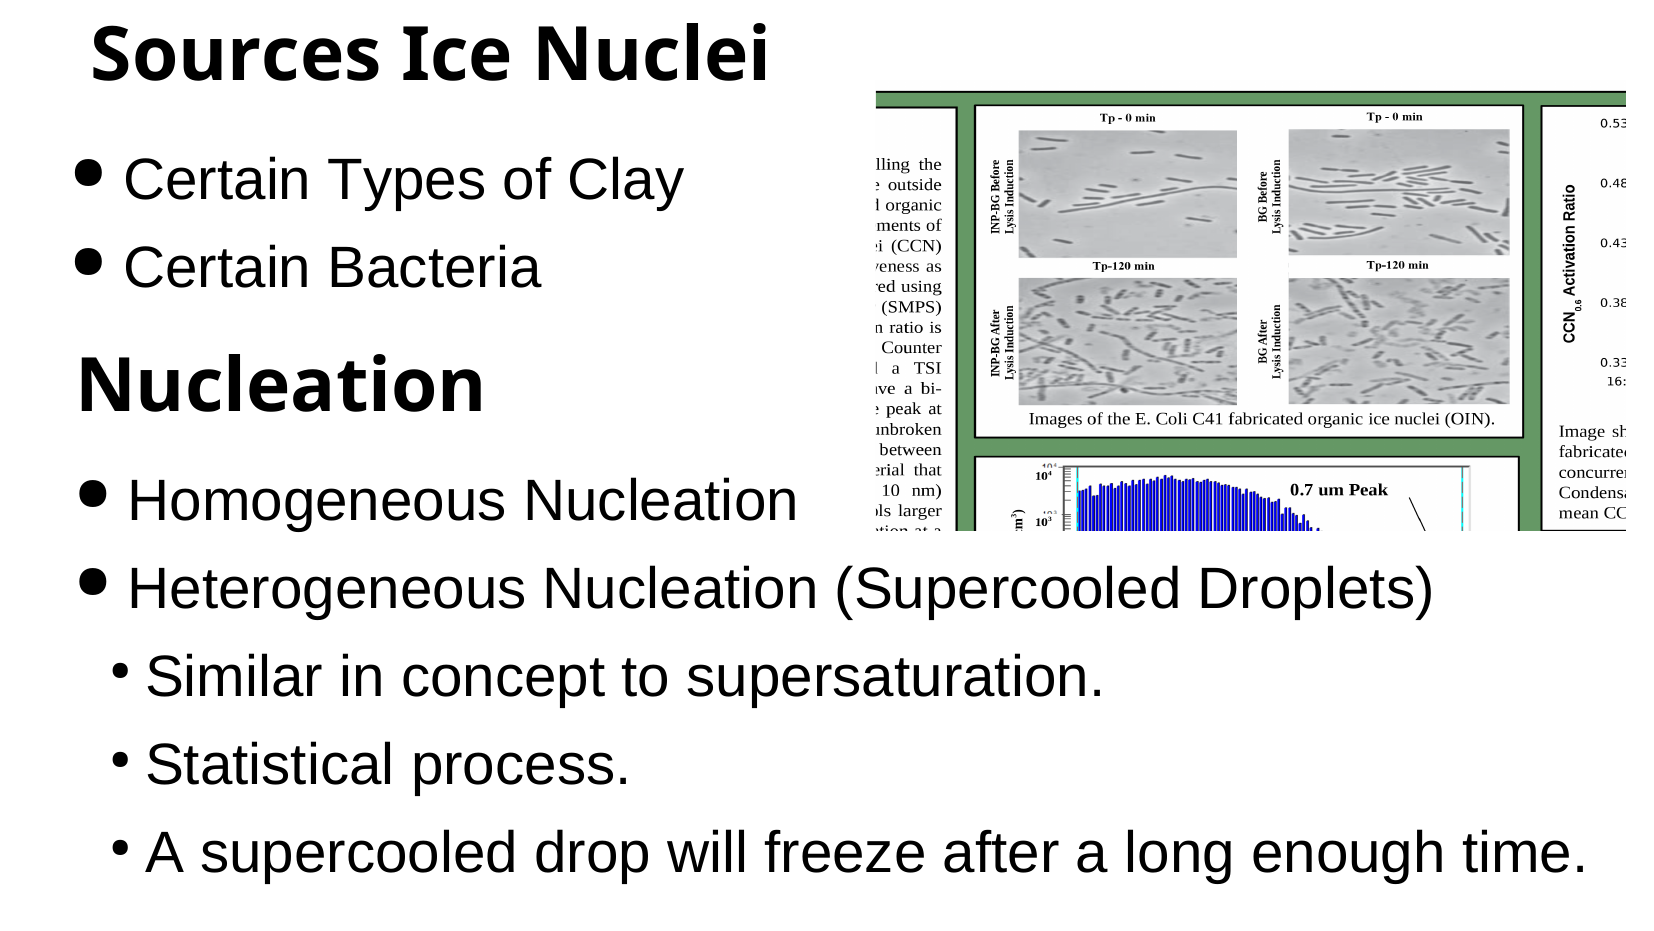

# Sources Ice Nuclei
 Certain Types of Clay
 Certain Bacteria
Nucleation
 Homogeneous Nucleation
 Heterogeneous Nucleation (Supercooled Droplets)
Similar in concept to supersaturation.
Statistical process.
A supercooled drop will freeze after a long enough time.